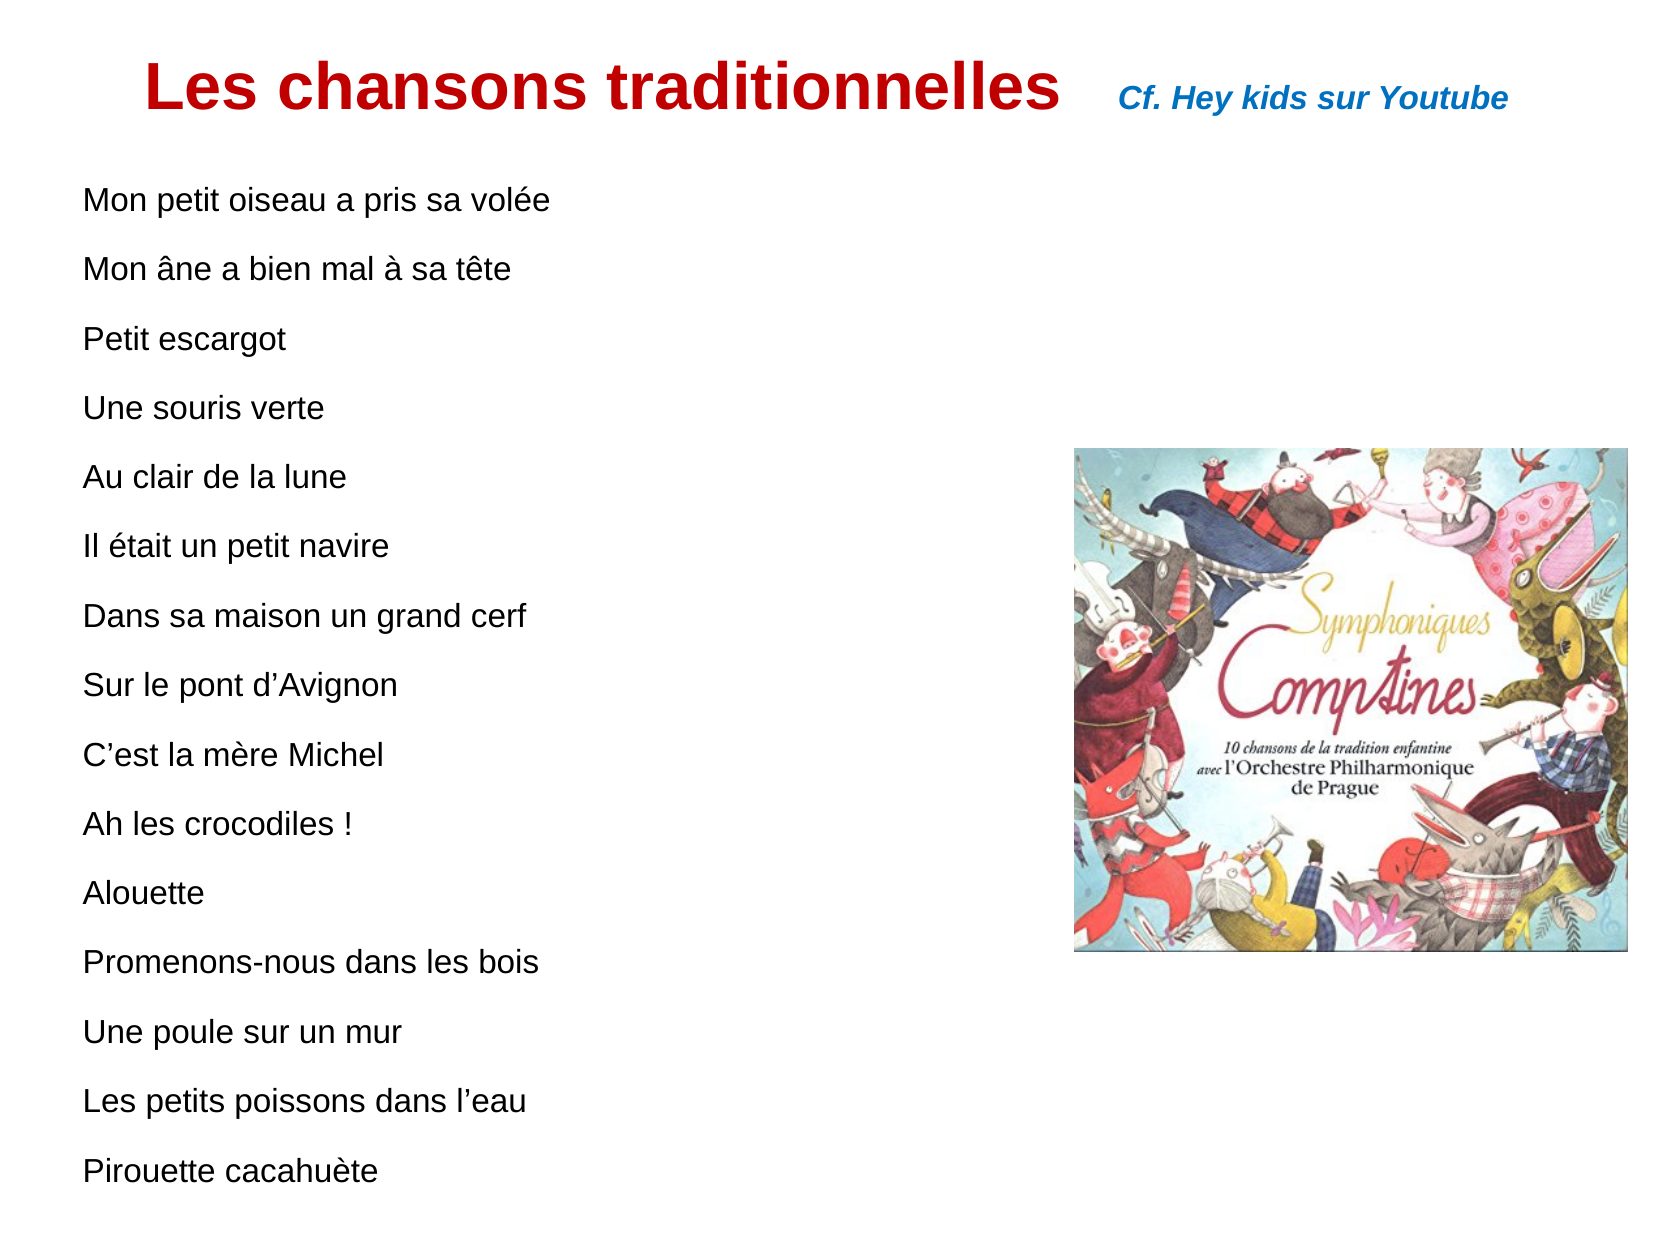

# Les chansons traditionnelles Cf. Hey kids sur Youtube
Mon petit oiseau a pris sa volée
Mon âne a bien mal à sa tête
Petit escargot
Une souris verte
Au clair de la lune
Il était un petit navire
Dans sa maison un grand cerf
Sur le pont d’Avignon
C’est la mère Michel
Ah les crocodiles !
Alouette
Promenons-nous dans les bois
Une poule sur un mur
Les petits poissons dans l’eau
Pirouette cacahuète